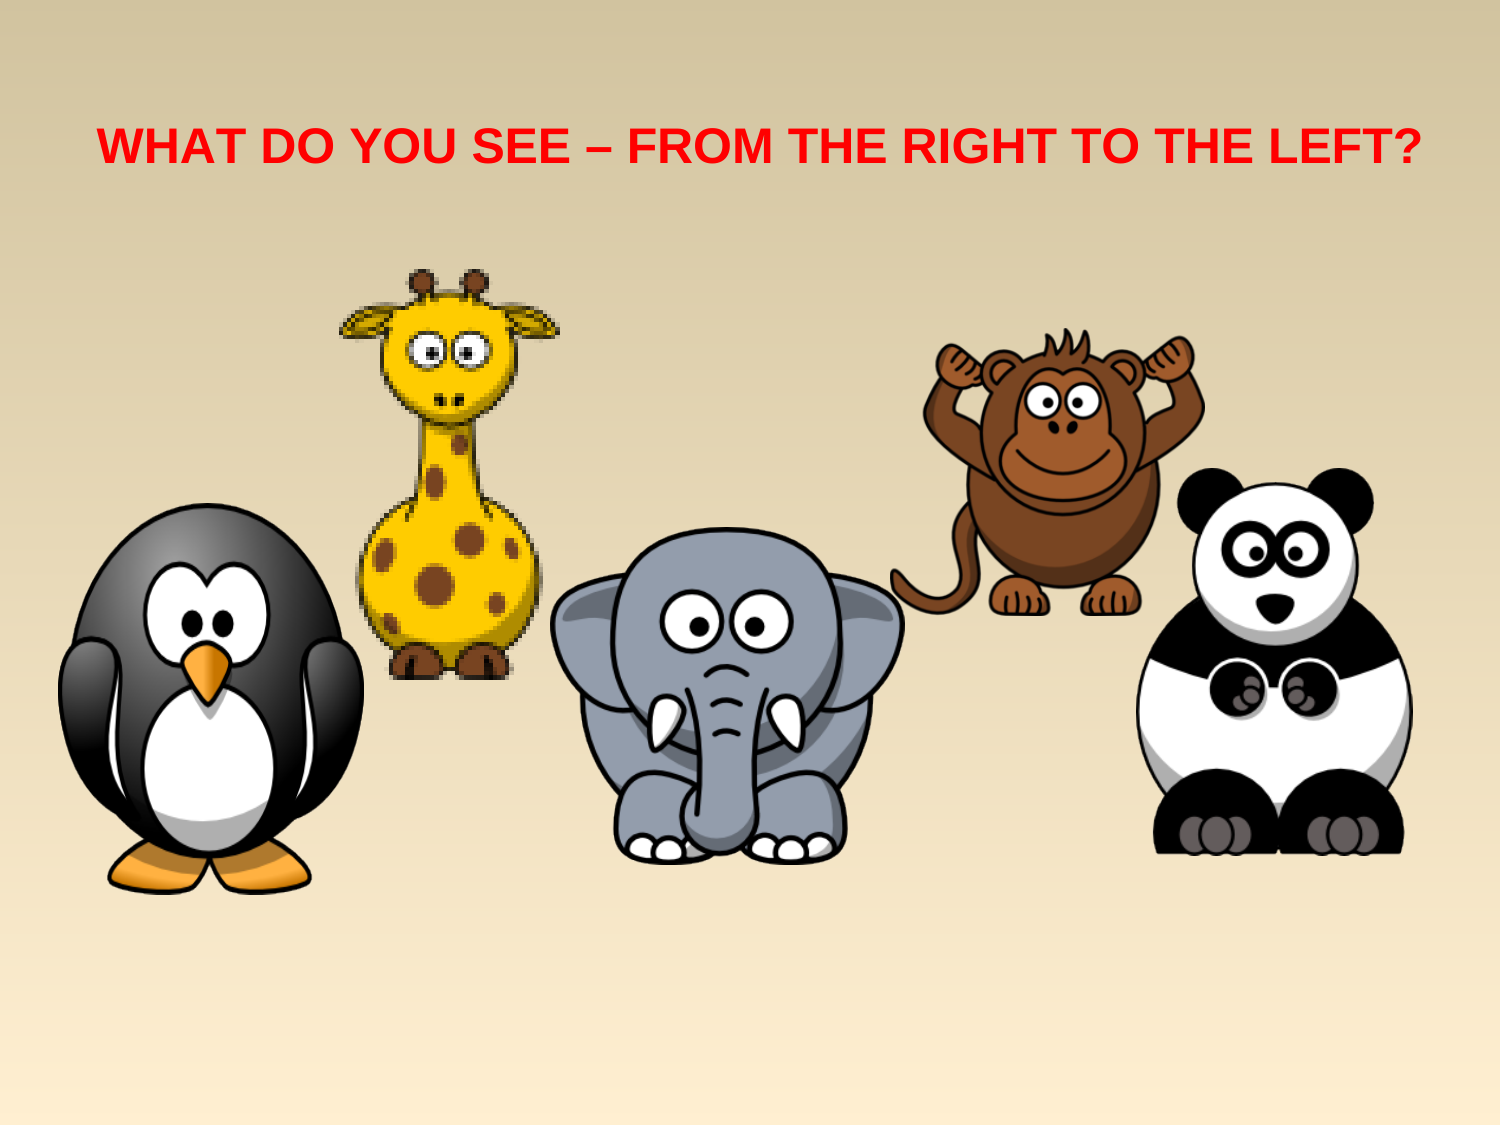

WHAT DO YOU SEE – FROM THE RIGHT TO THE LEFT?